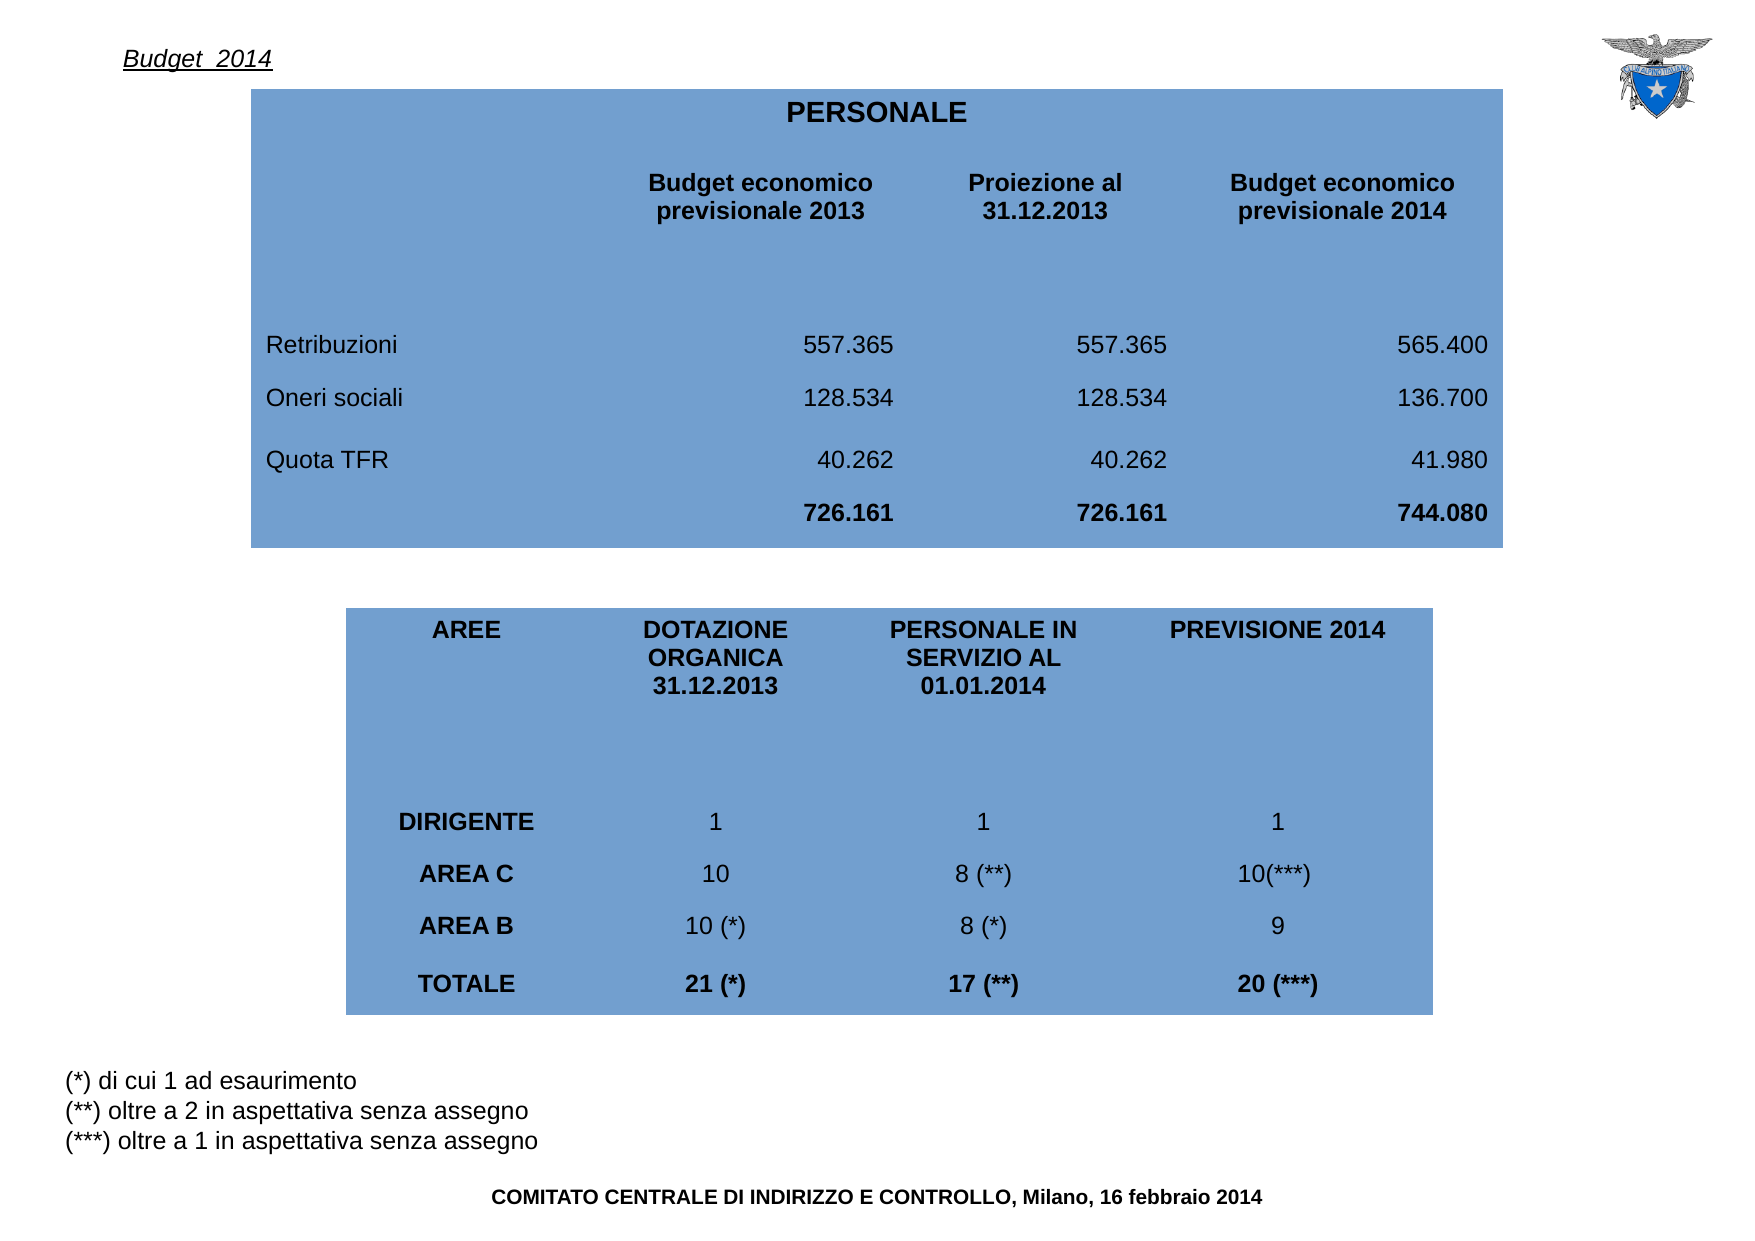

Budget 2014
| PERSONALE | | | |
| --- | --- | --- | --- |
| | Budget economico previsionale 2013 | Proiezione al 31.12.2013 | Budget economico previsionale 2014 |
| Retribuzioni | 557.365 | 557.365 | 565.400 |
| Oneri sociali | 128.534 | 128.534 | 136.700 |
| Quota TFR | 40.262 | 40.262 | 41.980 |
| | 726.161 | 726.161 | 744.080 |
| AREE | DOTAZIONE ORGANICA 31.12.2013 | PERSONALE IN SERVIZIO AL 01.01.2014 | PREVISIONE 2014 |
| --- | --- | --- | --- |
| DIRIGENTE | 1 | 1 | 1 |
| AREA C | 10 | 8 (\*\*) | 10(\*\*\*) |
| AREA B | 10 (\*) | 8 (\*) | 9 |
| TOTALE | 21 (\*) | 17 (\*\*) | 20 (\*\*\*) |
(*) di cui 1 ad esaurimento
(**) oltre a 2 in aspettativa senza assegno
(***) oltre a 1 in aspettativa senza assegno
COMITATO CENTRALE DI INDIRIZZO E CONTROLLO, Milano, 16 febbraio 2014